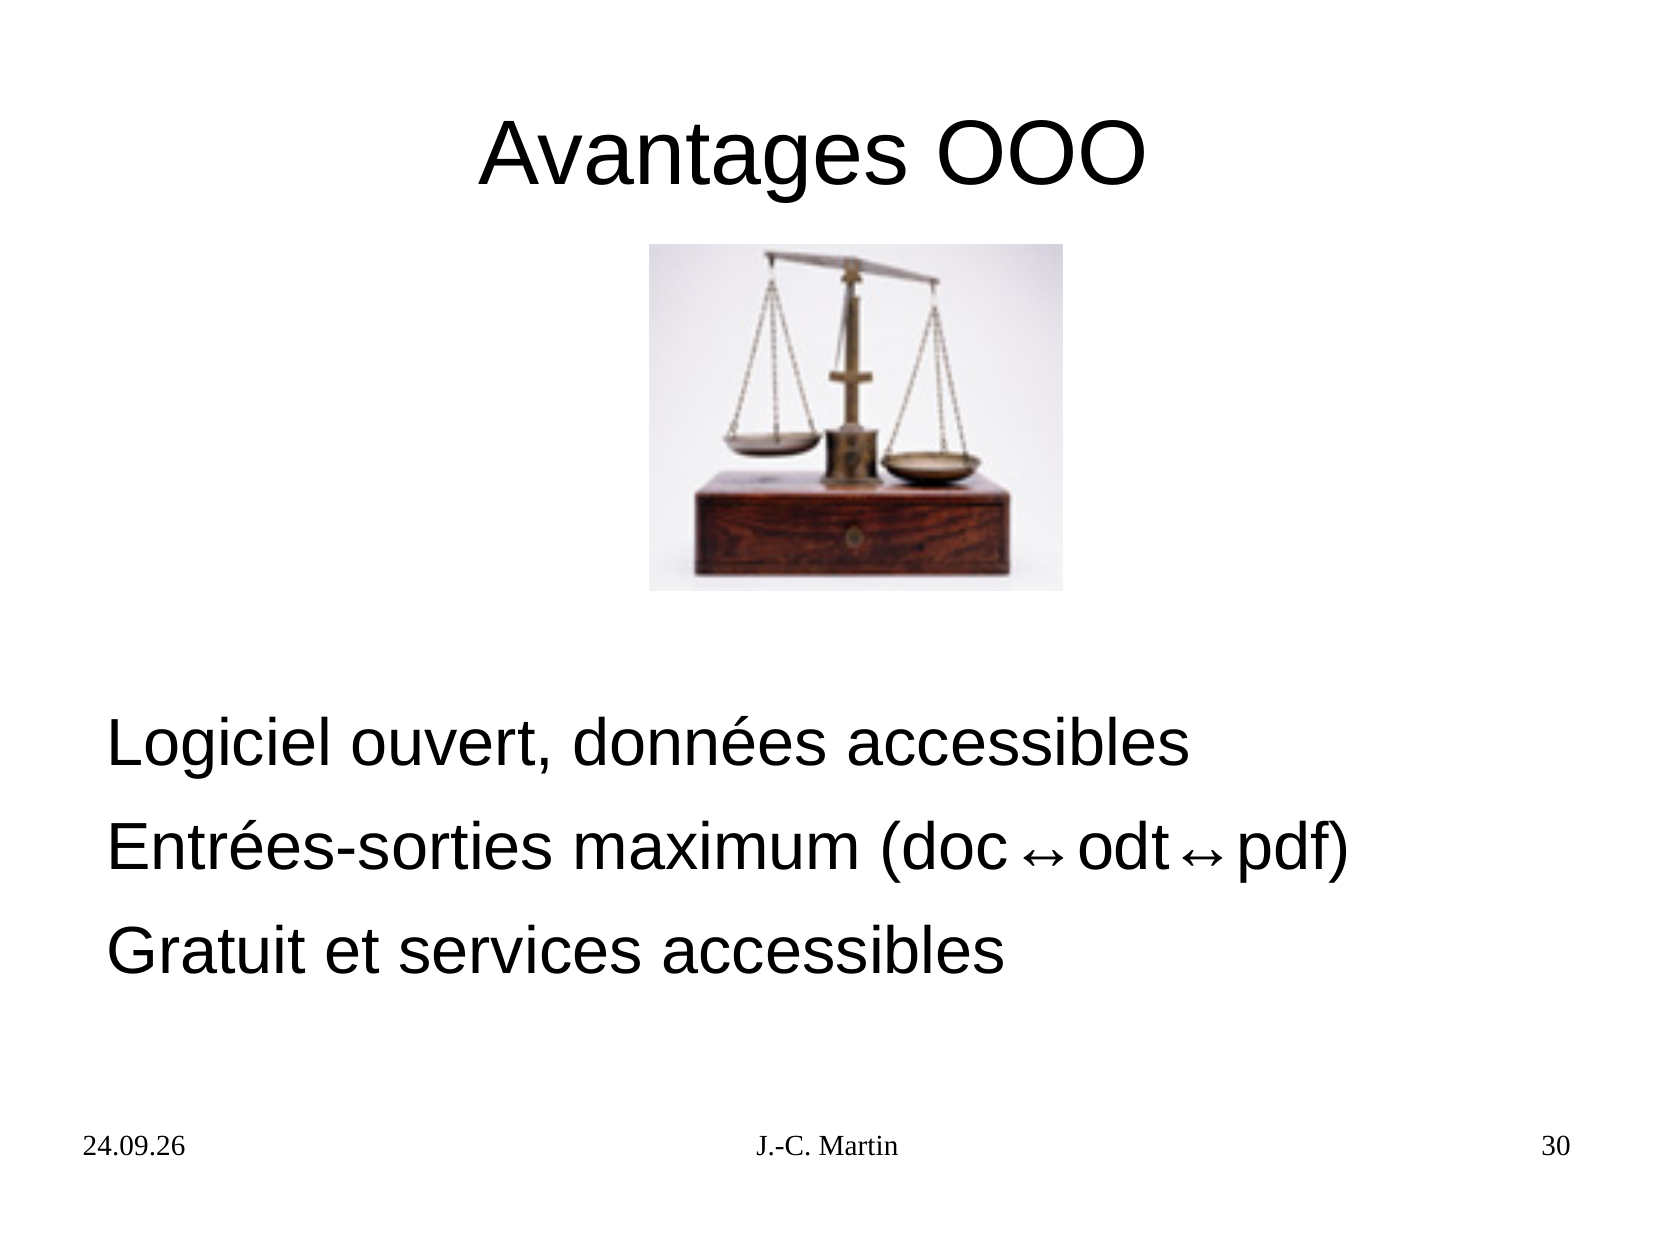

# Avantages OOO
Logiciel ouvert, données accessibles
Entrées-sorties maximum (doc↔odt↔pdf)
Gratuit et services accessibles
J.-C. Martin
30